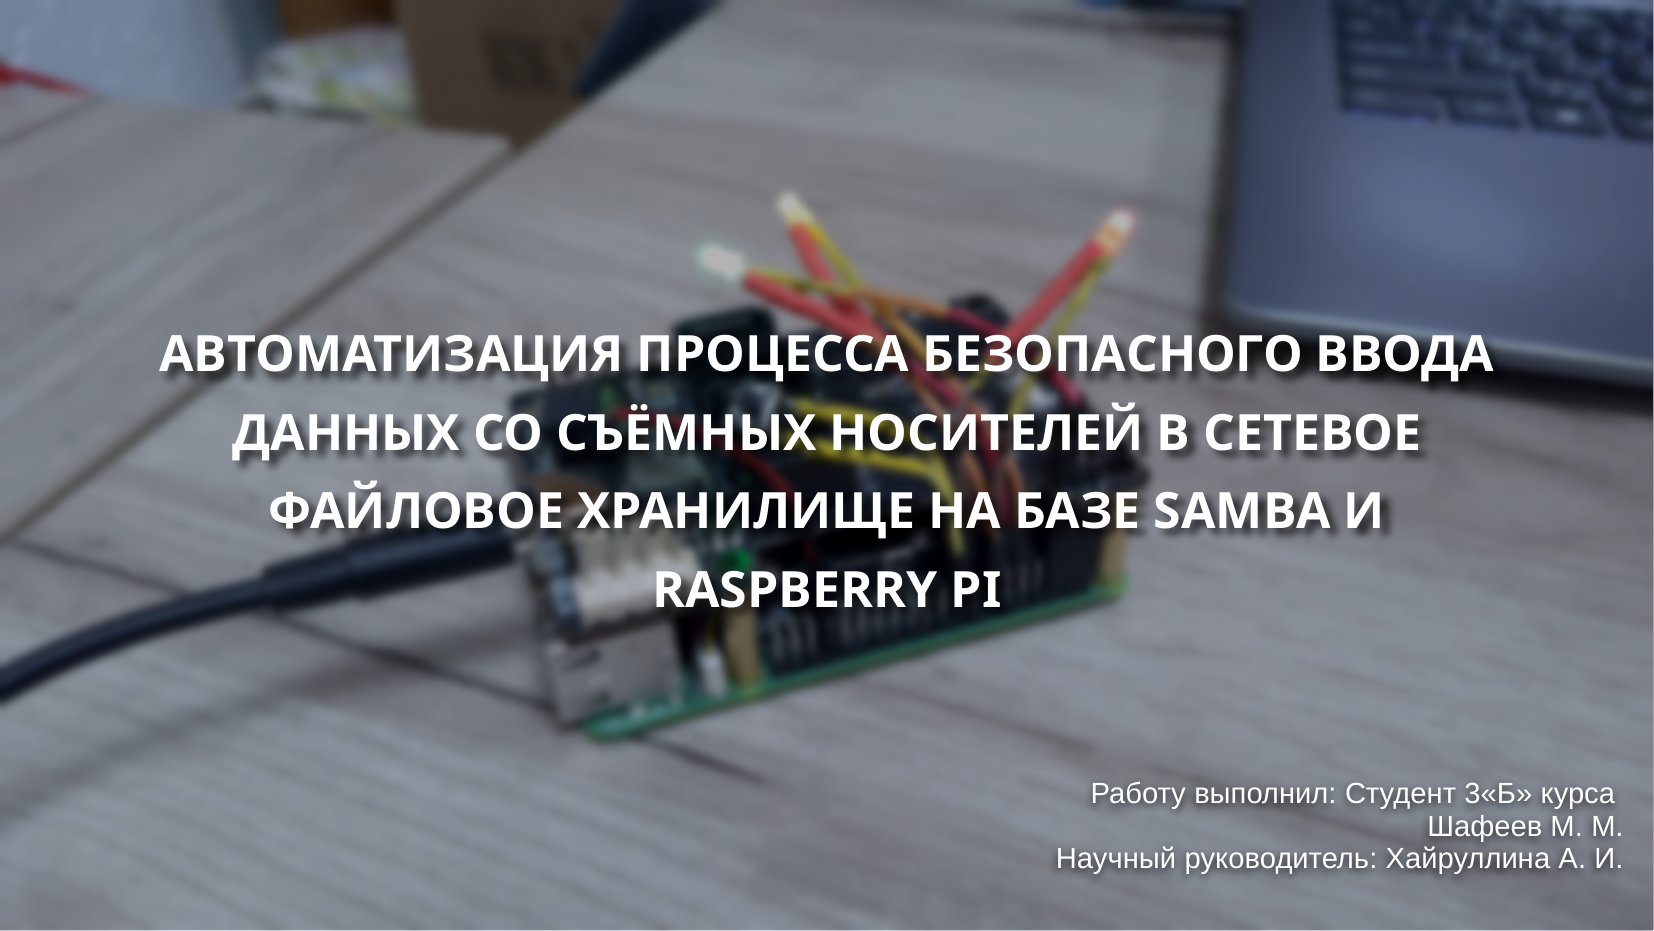

# АВТОМАТИЗАЦИЯ ПРОЦЕССА БЕЗОПАСНОГО ВВОДА ДАННЫХ СО СЪЁМНЫХ НОСИТЕЛЕЙ В СЕТЕВОЕ ФАЙЛОВОЕ ХРАНИЛИЩЕ НА БАЗЕ SAMBA И RASPBERRY PI
Работу выполнил: Студент 3«Б» курса
Шафеев М. М.
Научный руководитель: Хайруллина А. И.